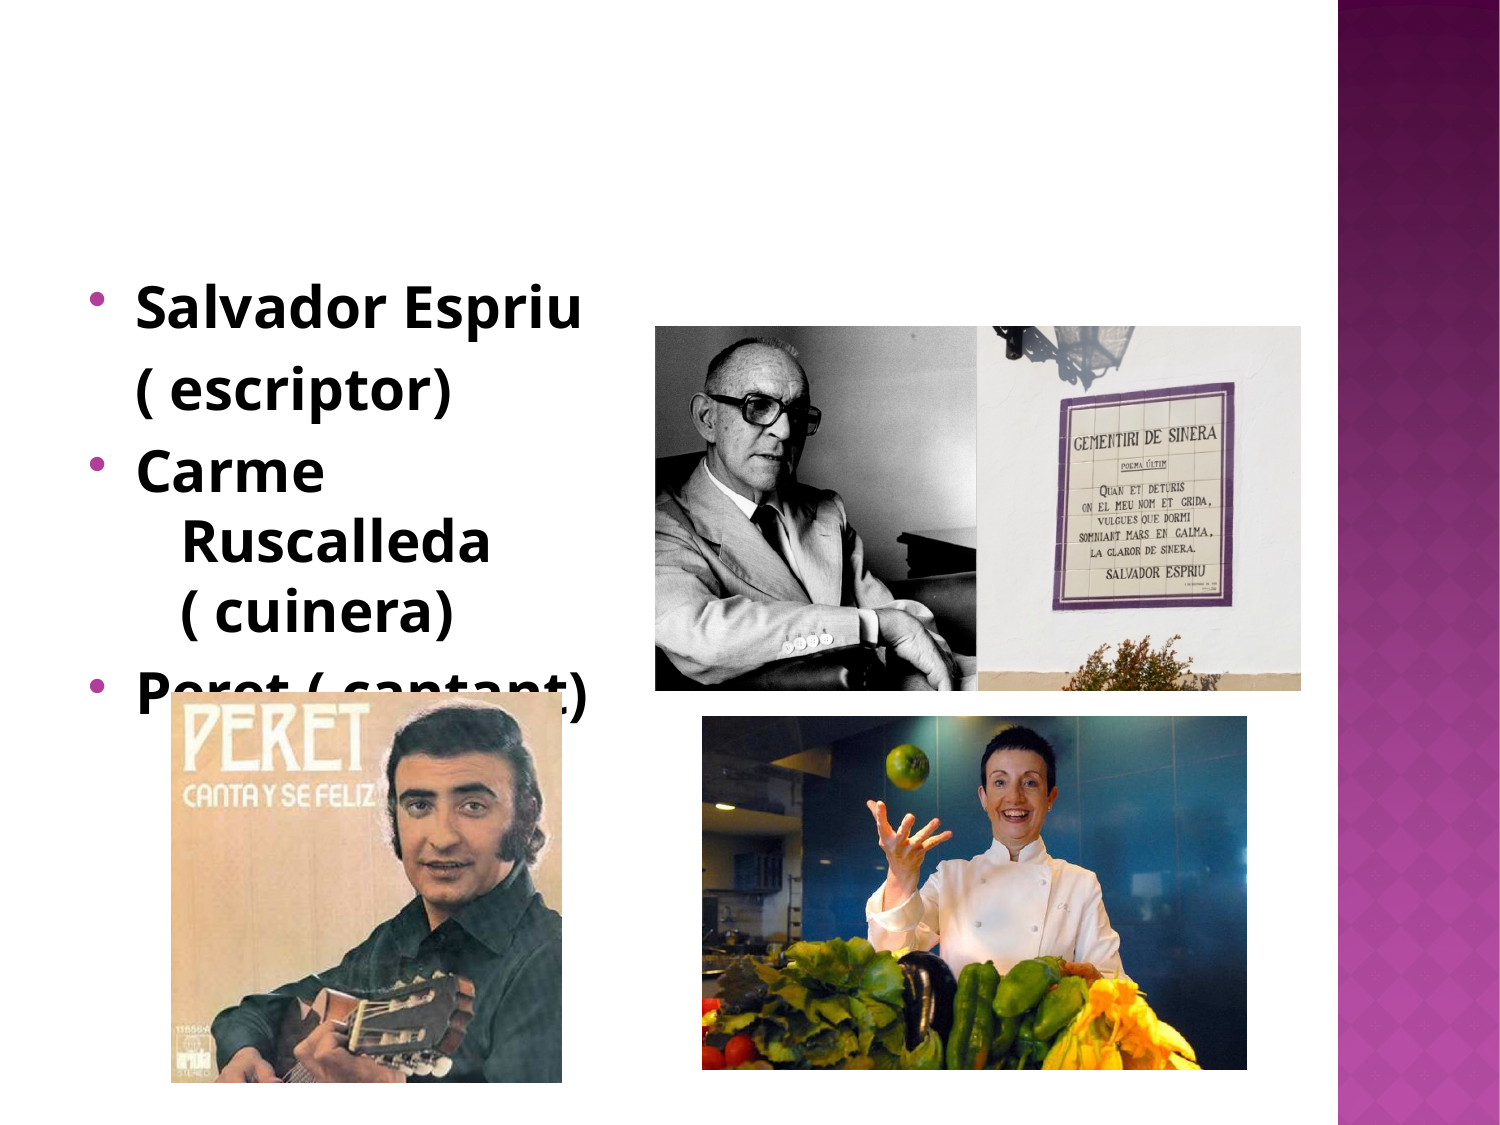

#
Salvador Espriu
( escriptor)
Carme Ruscalleda ( cuinera)
Peret ( cantant)